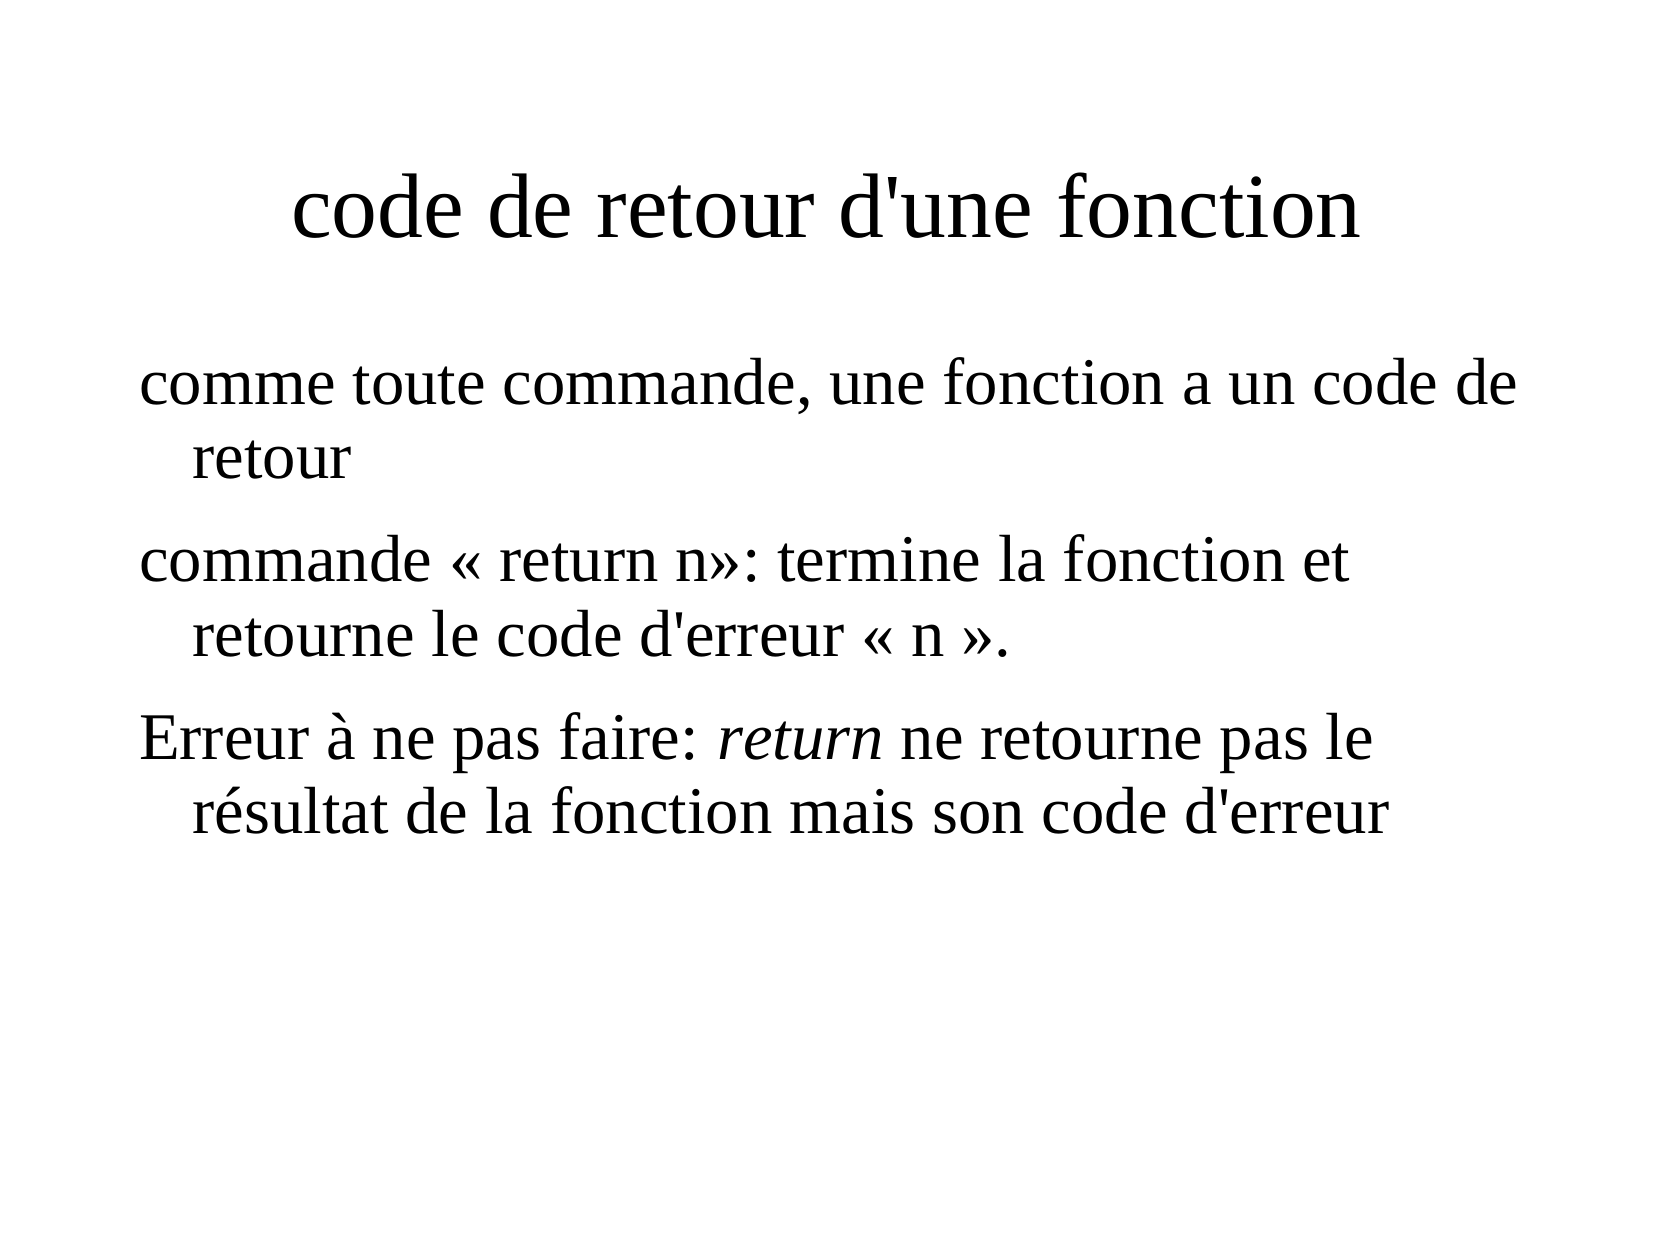

# code de retour d'une fonction
comme toute commande, une fonction a un code de retour
commande « return n»: termine la fonction et retourne le code d'erreur « n ».
Erreur à ne pas faire: return ne retourne pas le résultat de la fonction mais son code d'erreur